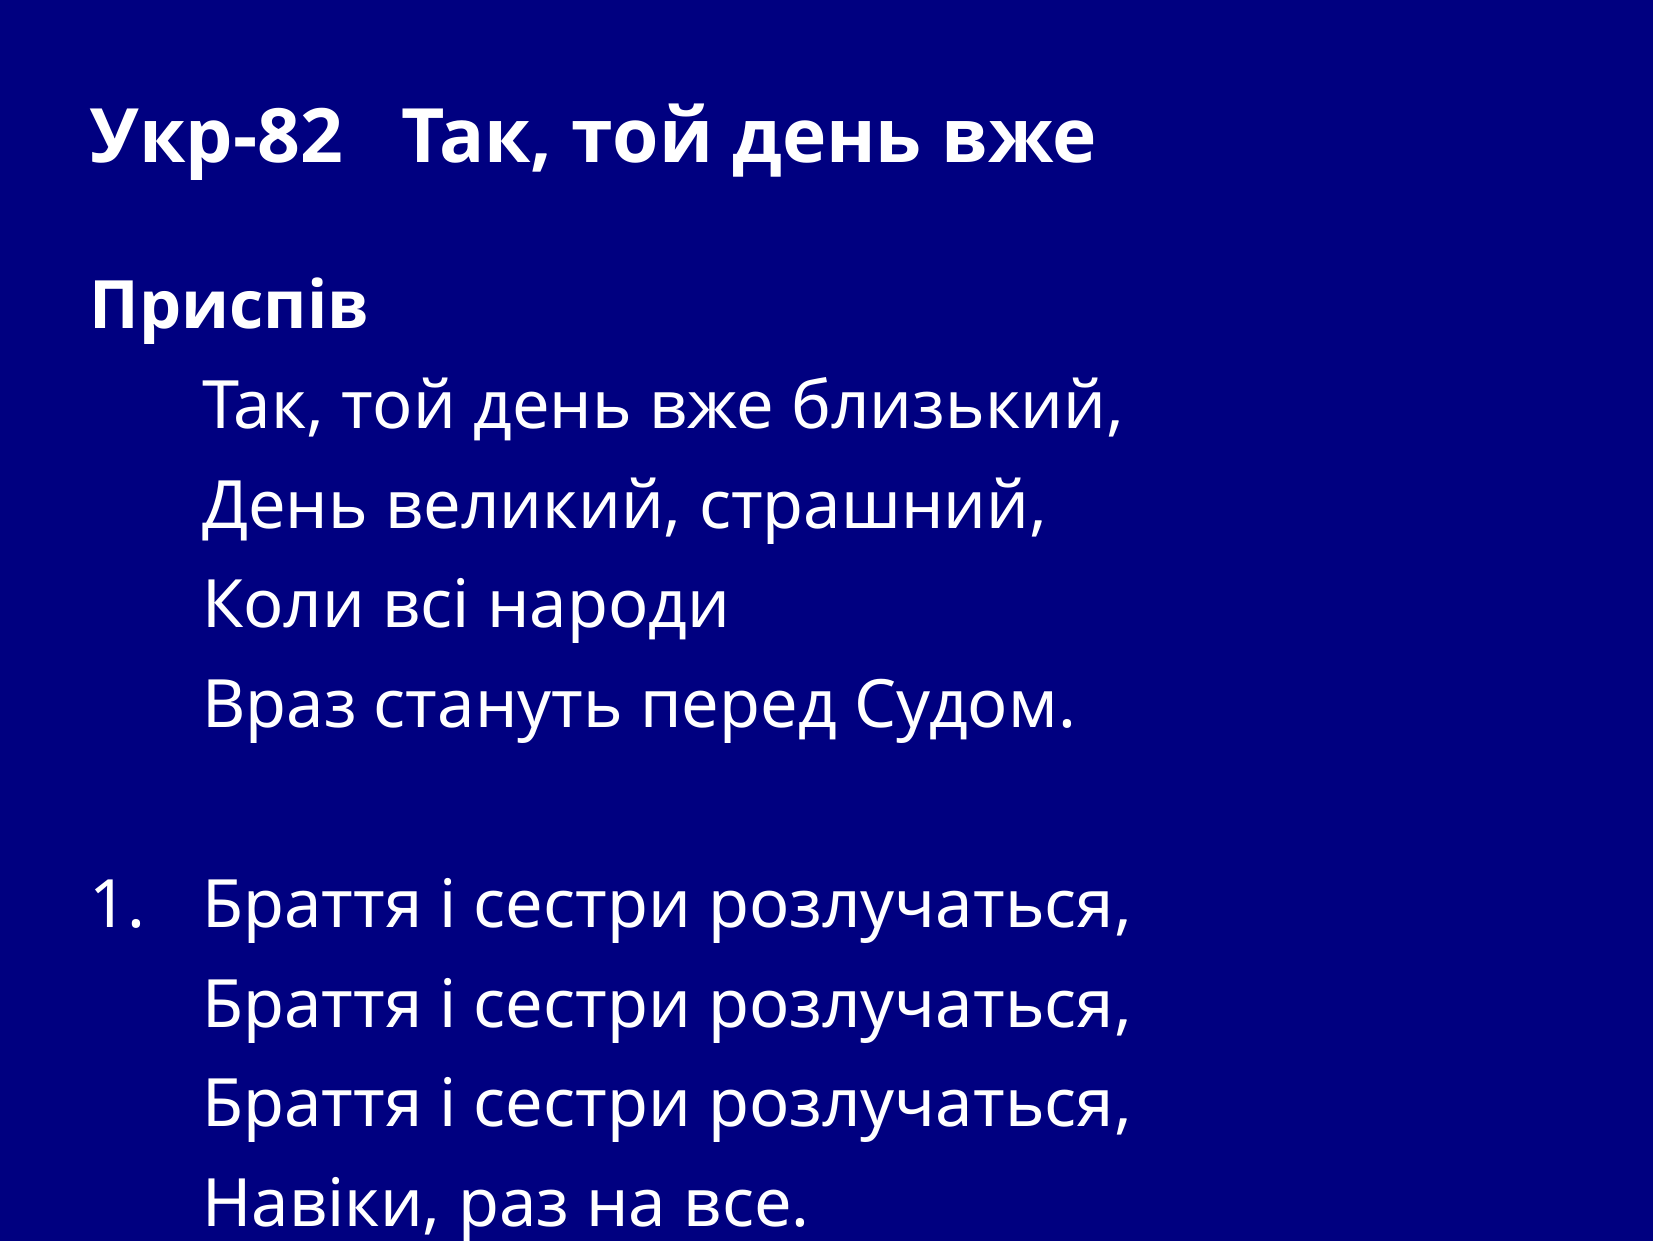

Укр-82 Так, той день вже
Приспів
	Так, той день вже близький,
	День великий, страшний,
	Коли всі народи
	Враз стануть перед Судом.
1.	Браття і сестри розлучаться,
	Браття і сестри розлучаться,
	Браття і сестри розлучаться,
	Навіки, раз на все.